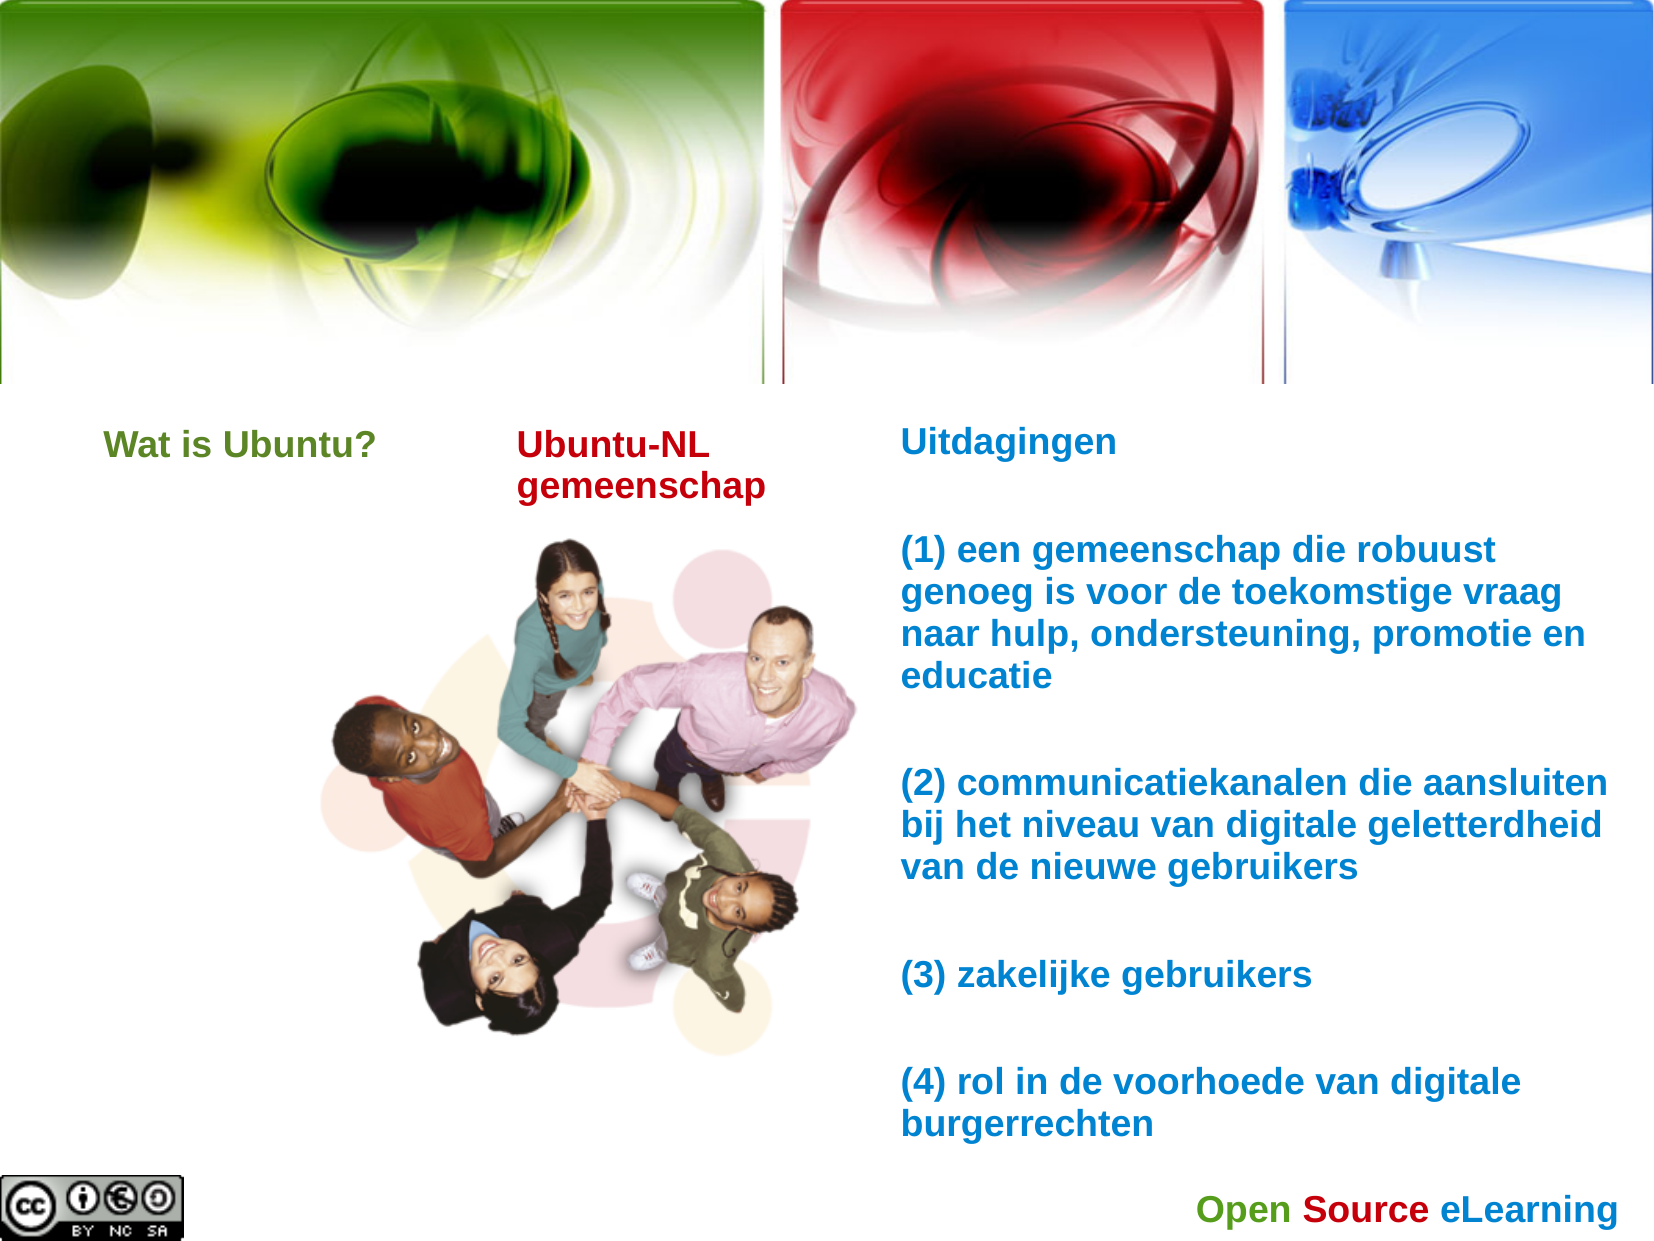

Uitdagingen
(1) een gemeenschap die robuust genoeg is voor de toekomstige vraag naar hulp, ondersteuning, promotie en educatie
(2) communicatiekanalen die aansluiten bij het niveau van digitale geletterdheid van de nieuwe gebruikers
(3) zakelijke gebruikers
(4) rol in de voorhoede van digitale burgerrechten
Wat is Ubuntu?
Ubuntu-NL gemeenschap
Open Source eLearning